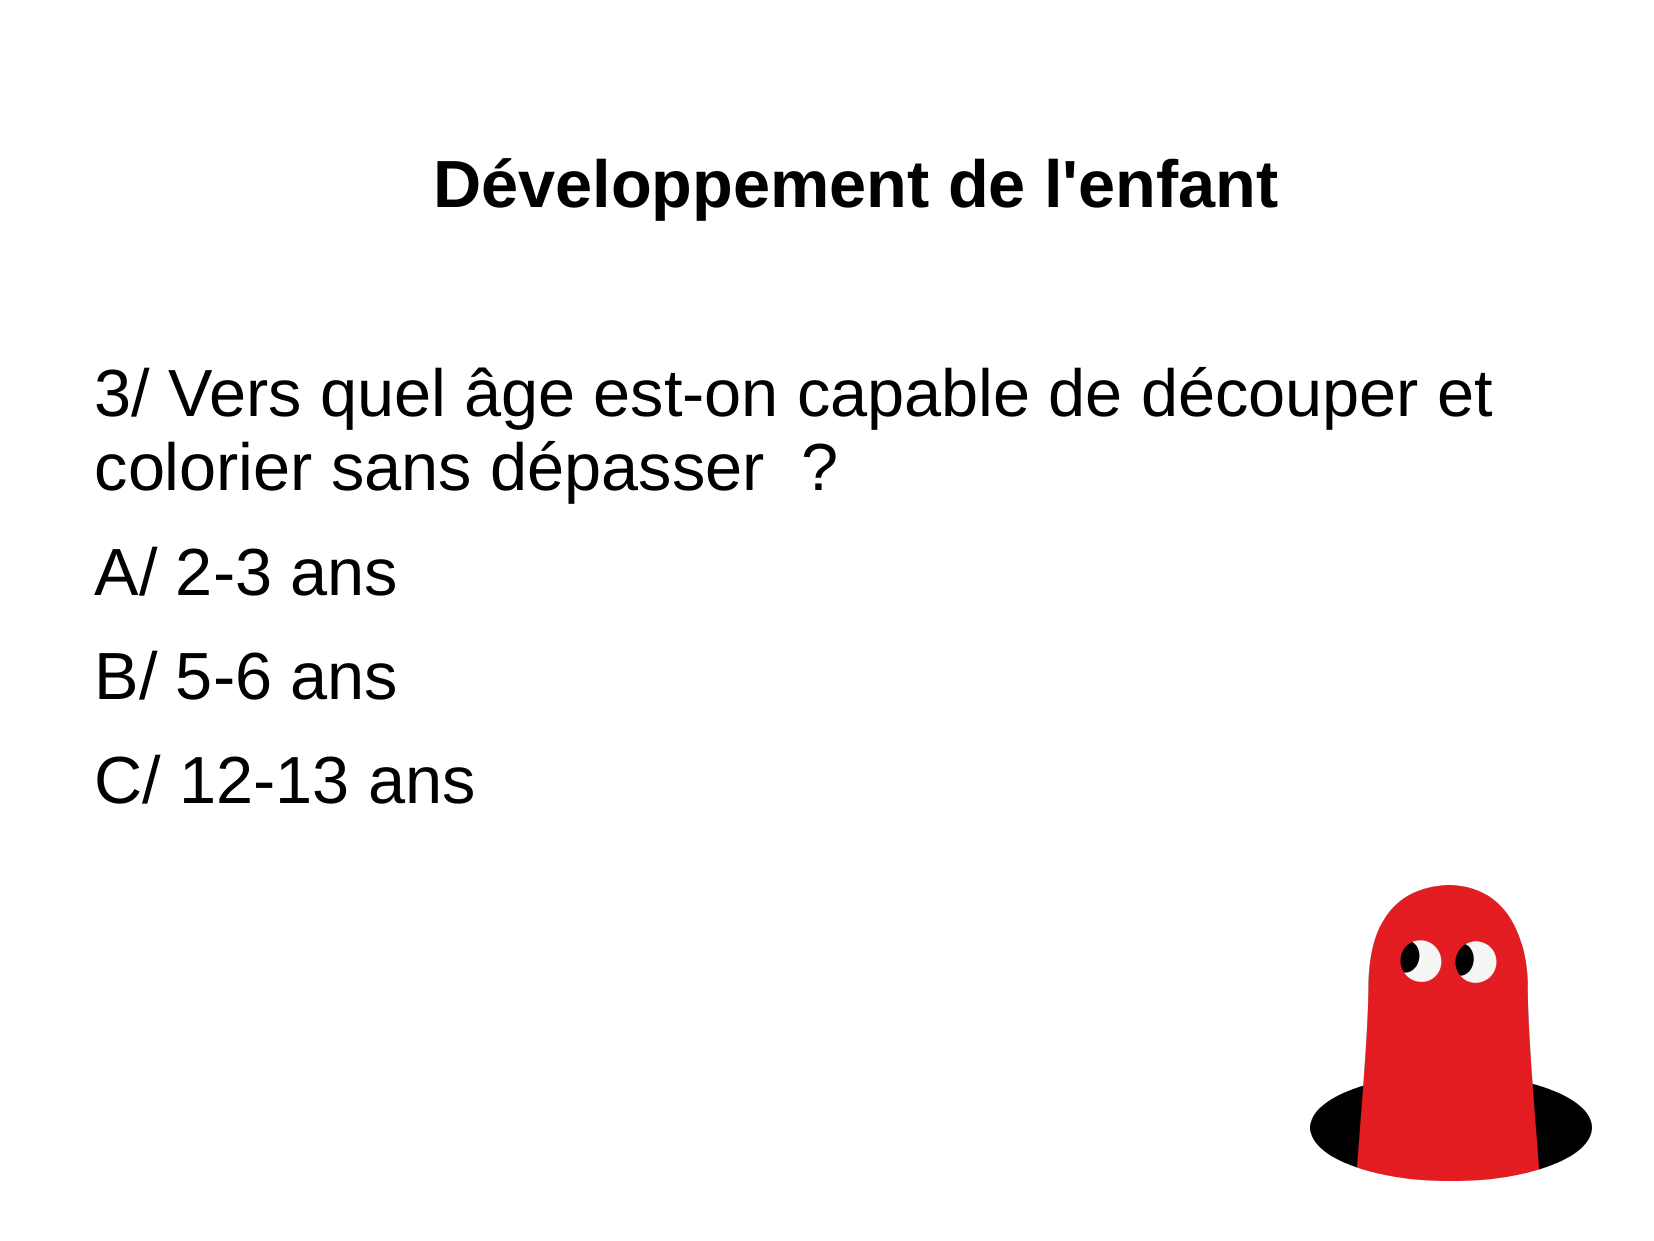

# Développement de l'enfant
3/ Vers quel âge est-on capable de découper et colorier sans dépasser  ?
A/ 2-3 ans
B/ 5-6 ans
C/ 12-13 ans